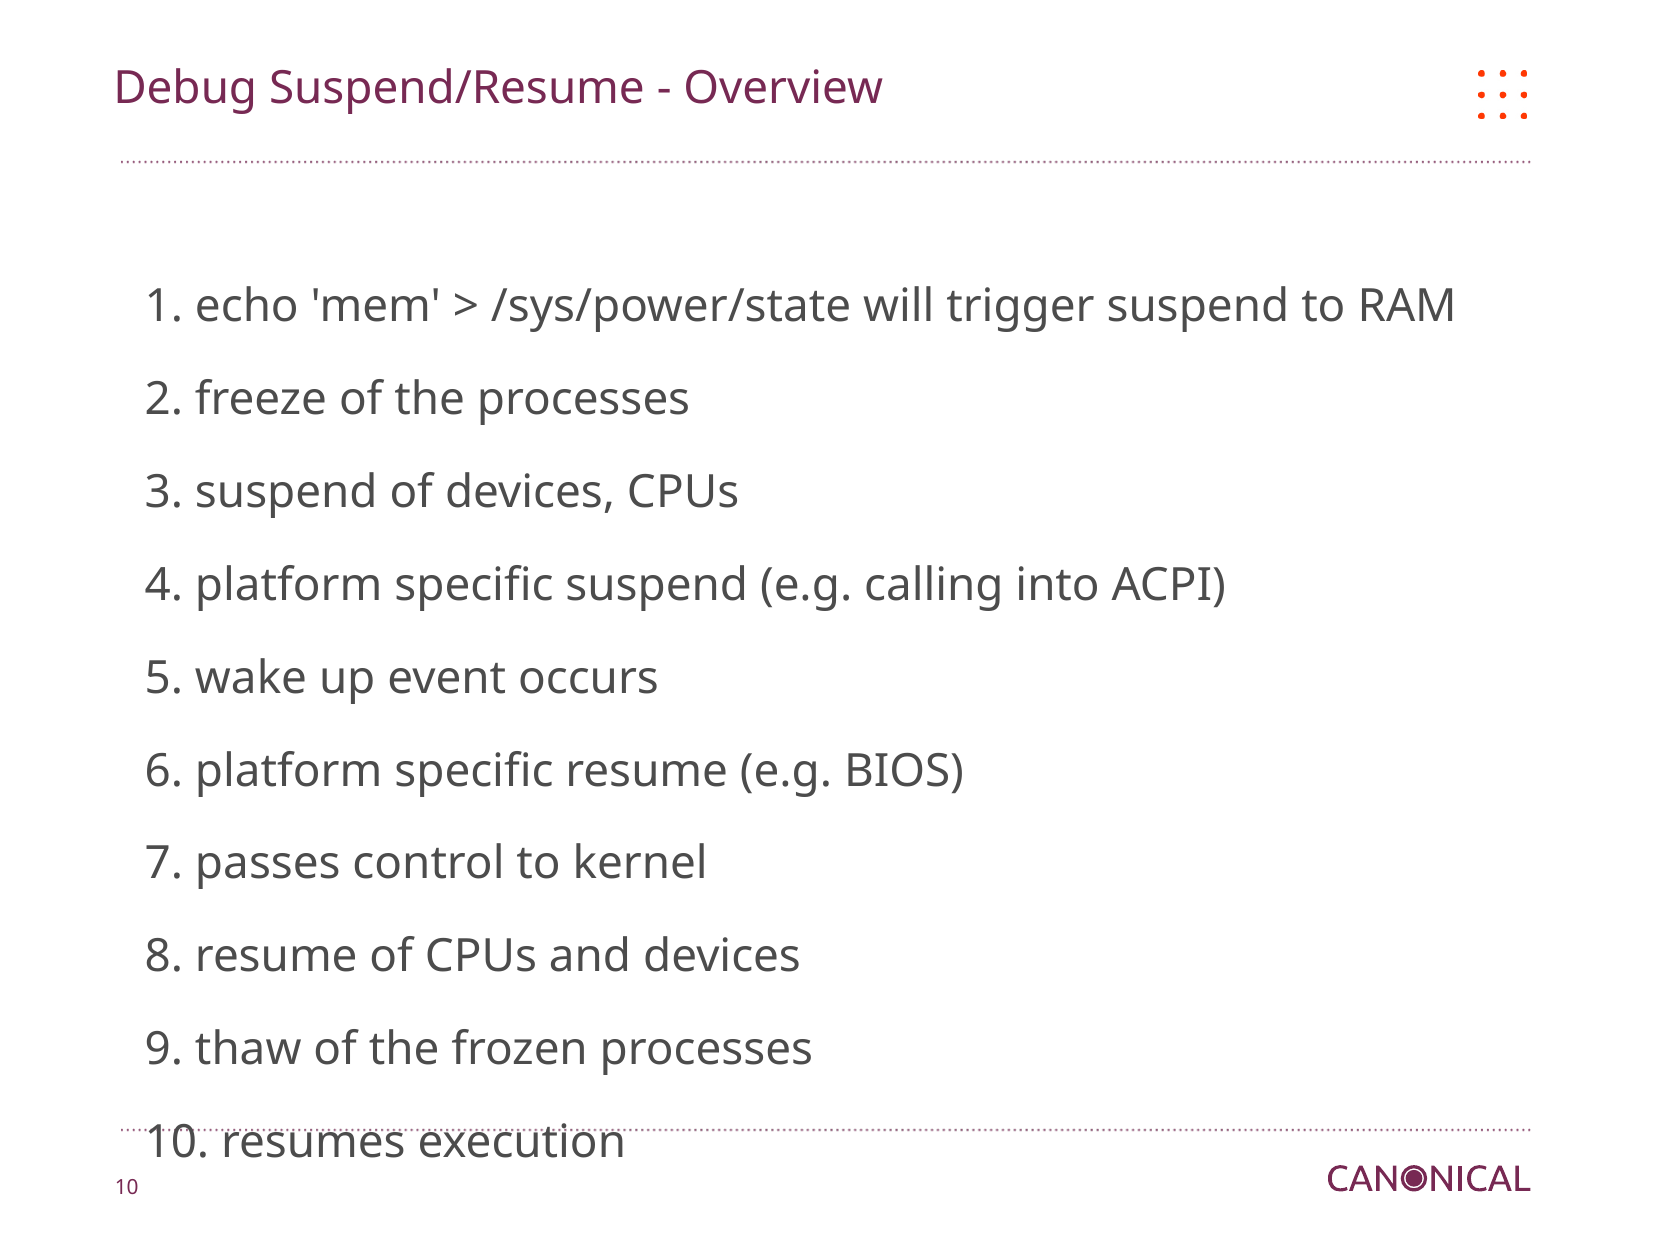

# Debug Suspend/Resume - Overview
1. echo 'mem' > /sys/power/state will trigger suspend to RAM
2. freeze of the processes
3. suspend of devices, CPUs
4. platform specific suspend (e.g. calling into ACPI)
5. wake up event occurs
6. platform specific resume (e.g. BIOS)
7. passes control to kernel
8. resume of CPUs and devices
9. thaw of the frozen processes
10. resumes execution